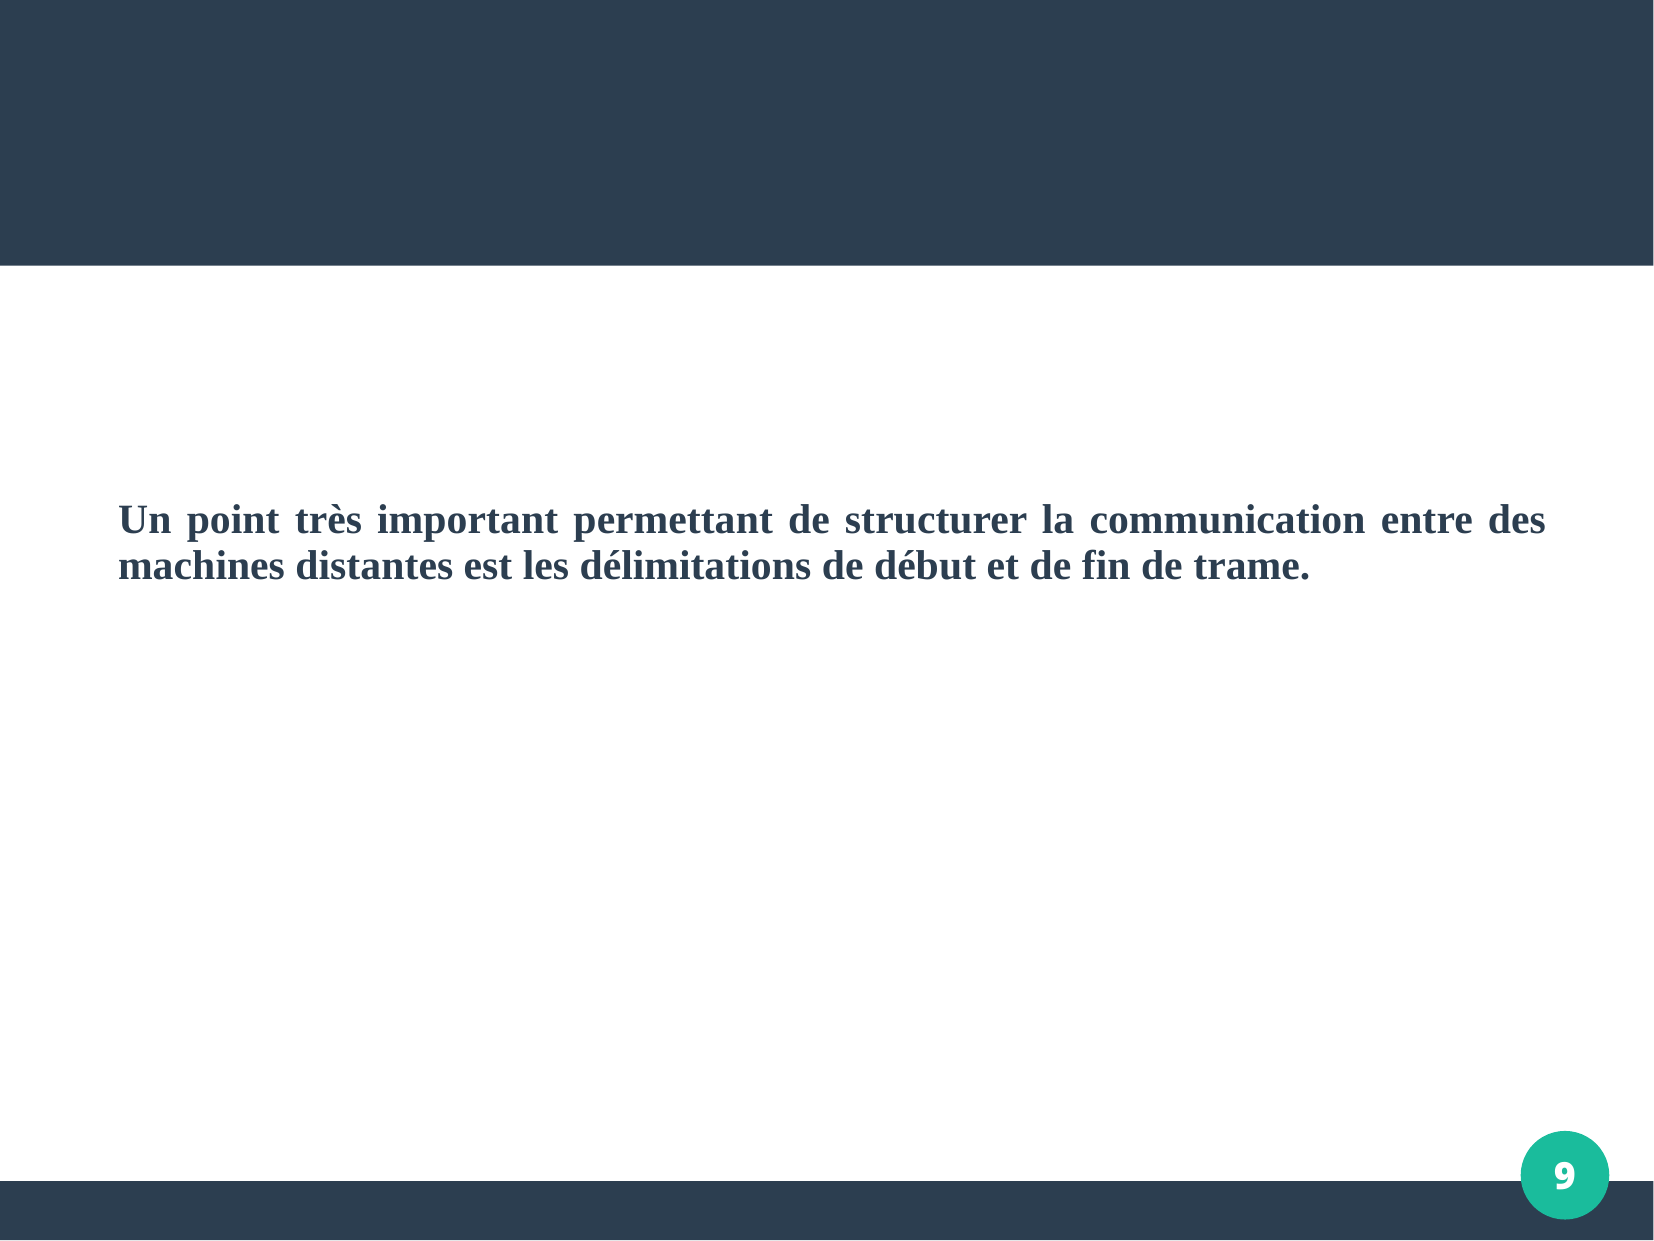

Un point très important permettant de structurer la communication entre des machines distantes est les délimitations de début et de fin de trame.
9